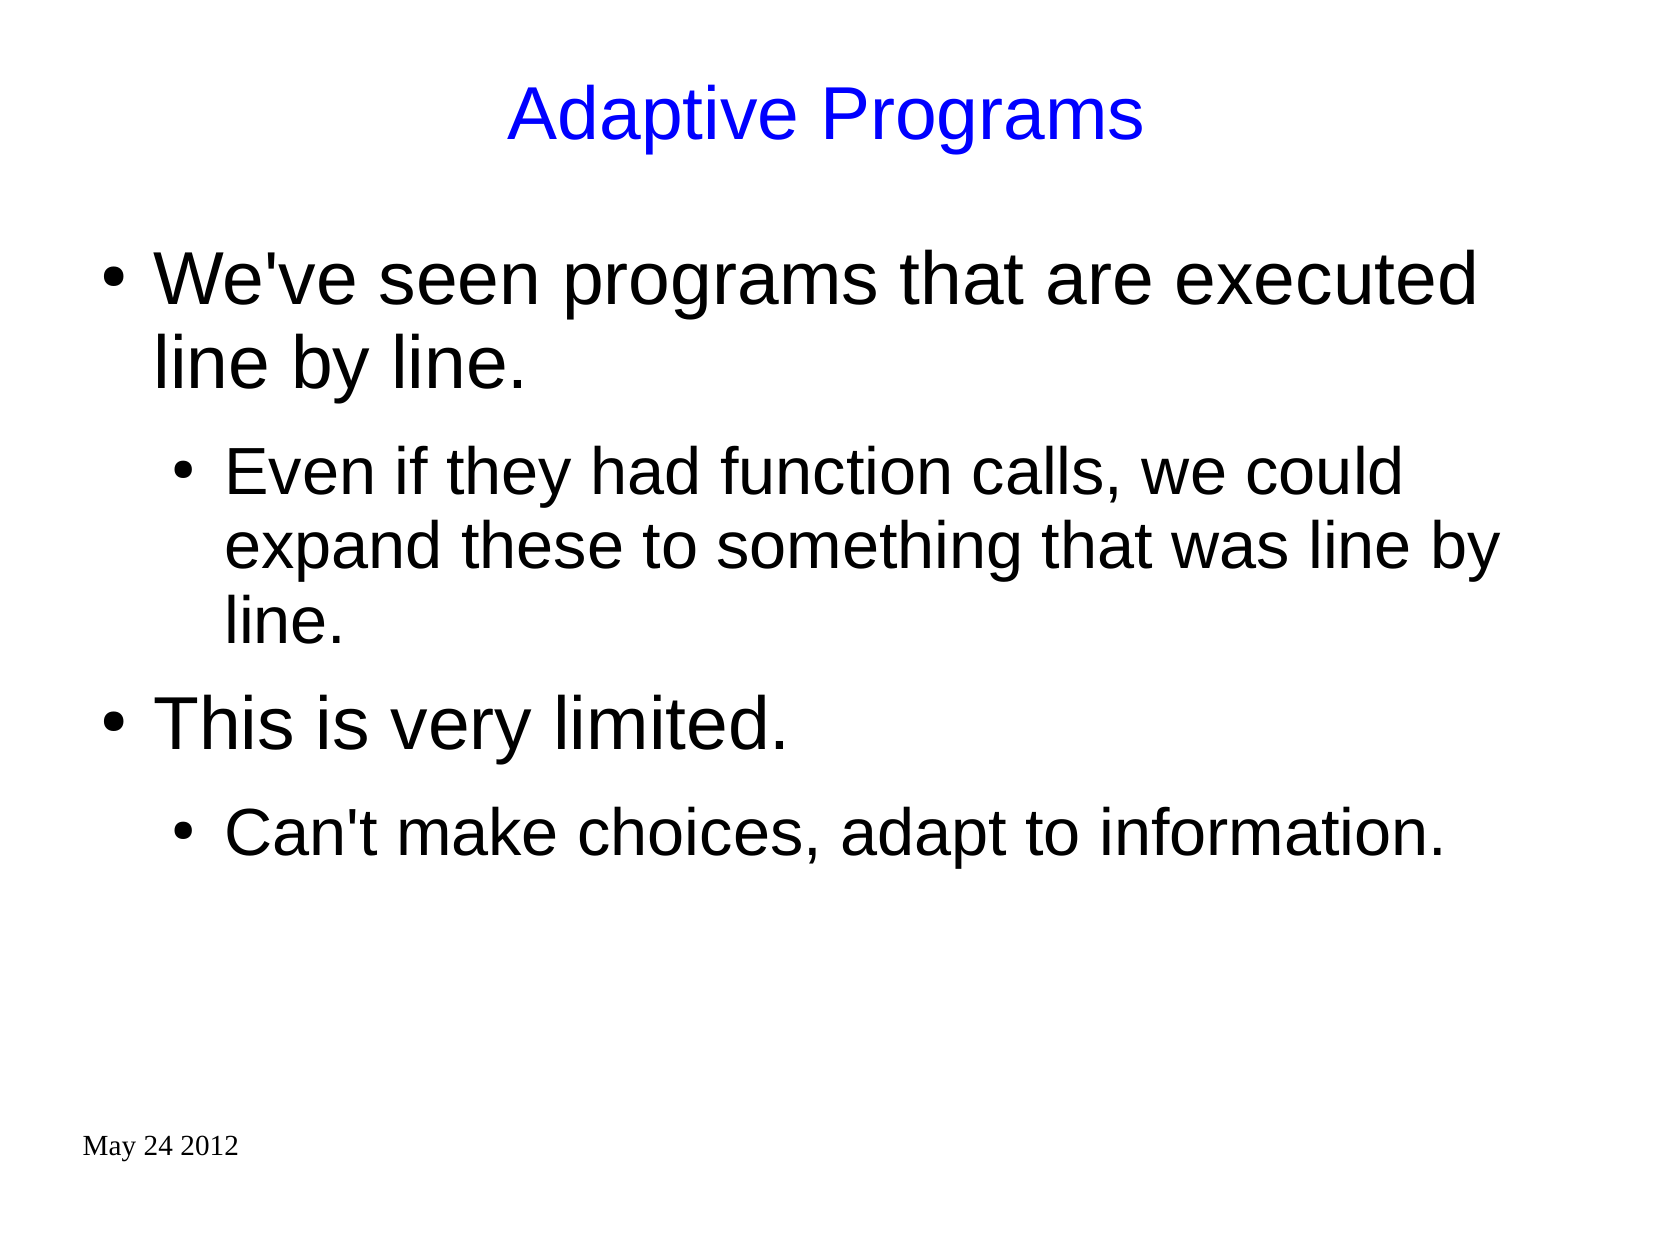

# Adaptive Programs
We've seen programs that are executed line by line.
Even if they had function calls, we could expand these to something that was line by line.
This is very limited.
Can't make choices, adapt to information.
May 24 2012